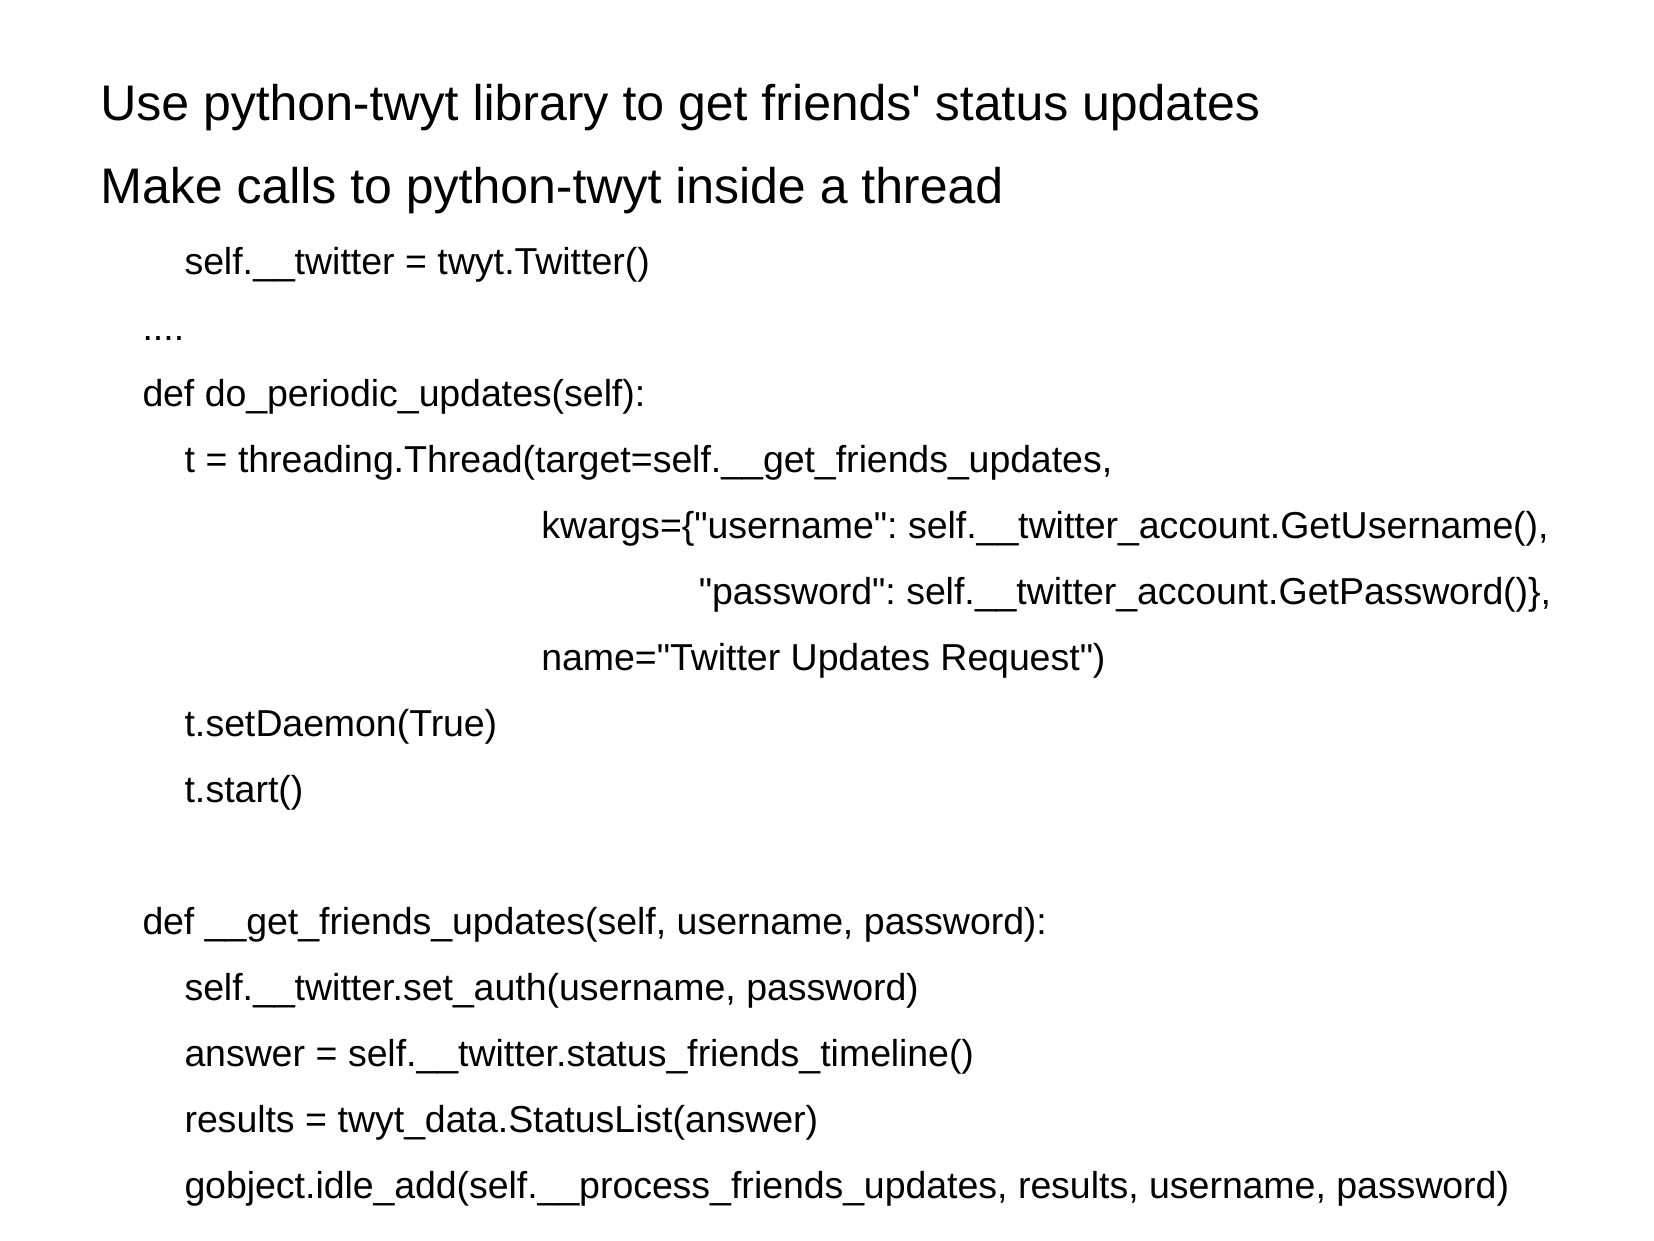

# Use python-twyt library to get friends' status updates
Make calls to python-twyt inside a thread
 self.__twitter = twyt.Twitter()
 ....
 def do_periodic_updates(self):
 t = threading.Thread(target=self.__get_friends_updates,
 kwargs={"username": self.__twitter_account.GetUsername(),
 "password": self.__twitter_account.GetPassword()},
 name="Twitter Updates Request")
 t.setDaemon(True)
 t.start()
 def __get_friends_updates(self, username, password):
 self.__twitter.set_auth(username, password)
 answer = self.__twitter.status_friends_timeline()
 results = twyt_data.StatusList(answer)
 gobject.idle_add(self.__process_friends_updates, results, username, password)